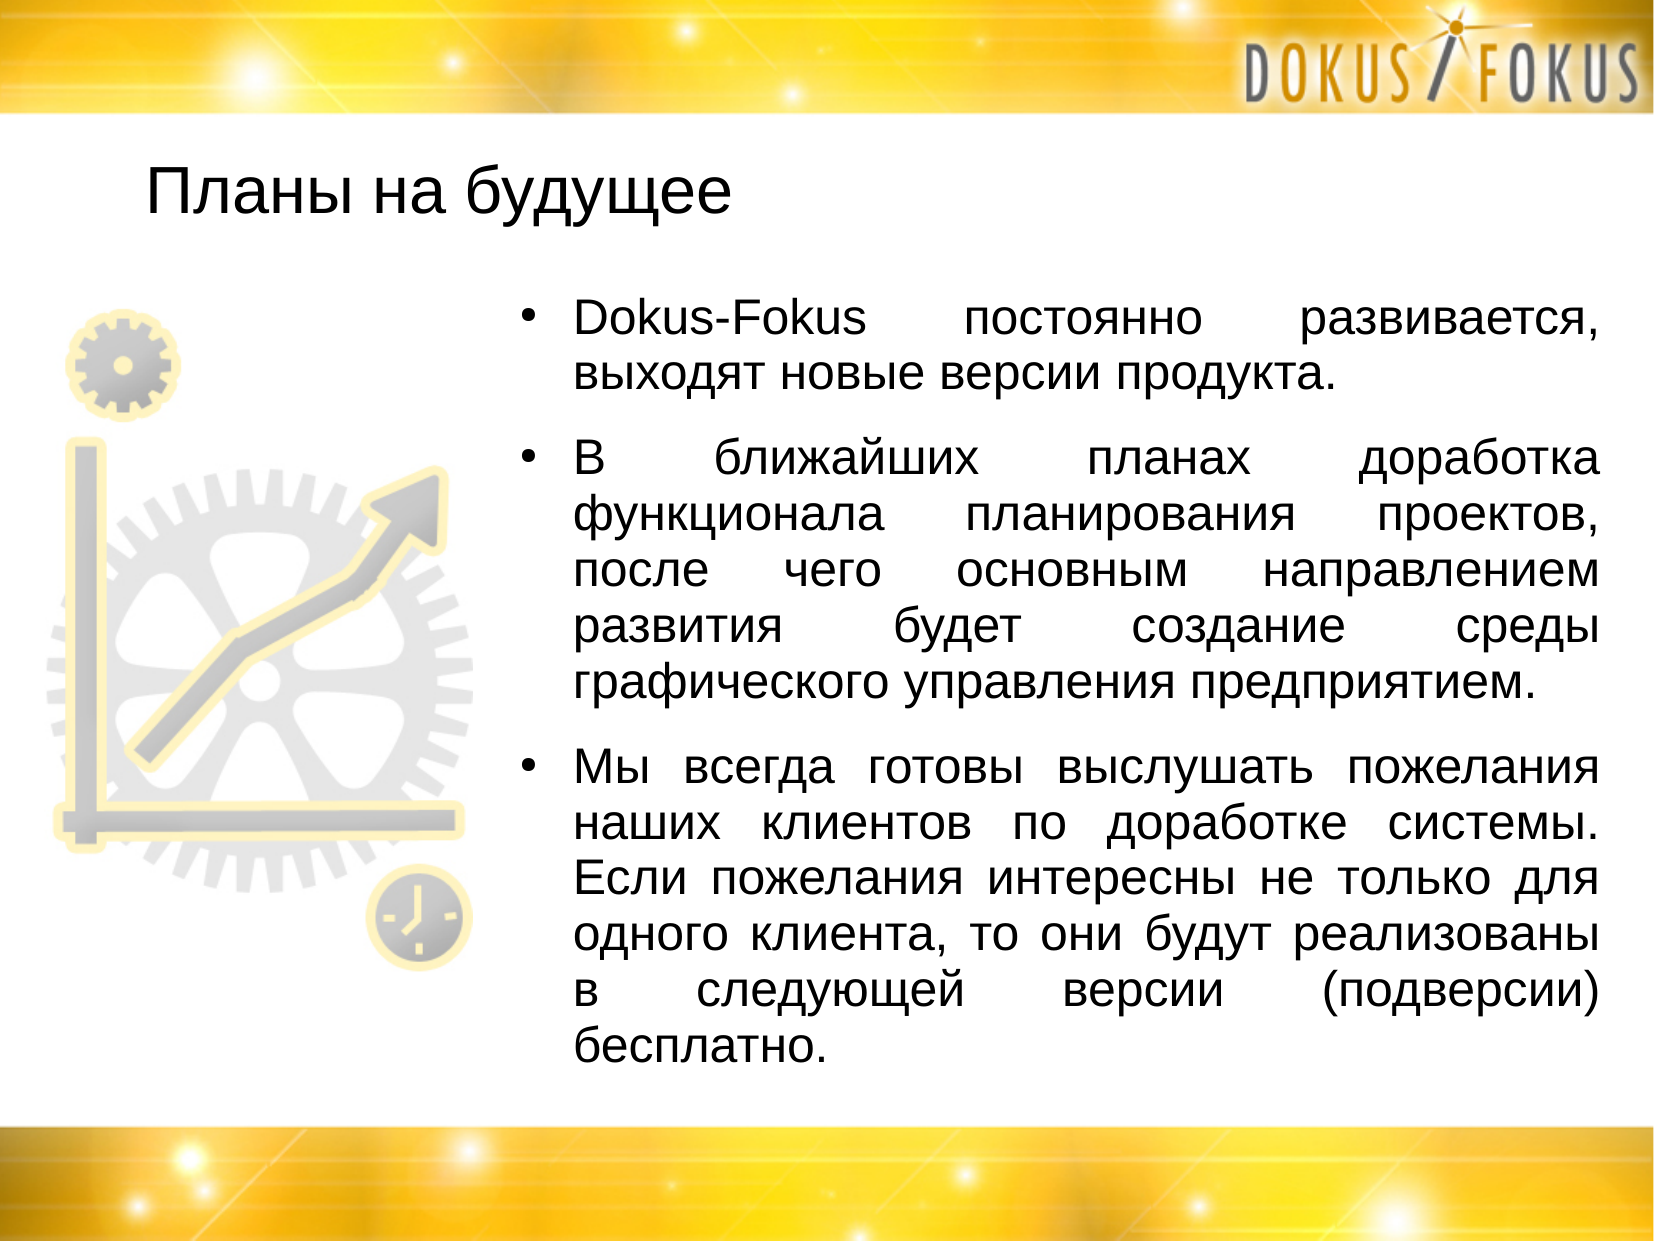

# Планы на будущее
Dokus-Fokus постоянно развивается, выходят новые версии продукта.
В ближайших планах доработка функционала планирования проектов, после чего основным направлением развития будет создание среды графического управления предприятием.
Мы всегда готовы выслушать пожелания наших клиентов по доработке системы. Если пожелания интересны не только для одного клиента, то они будут реализованы в следующей версии (подверсии) бесплатно.